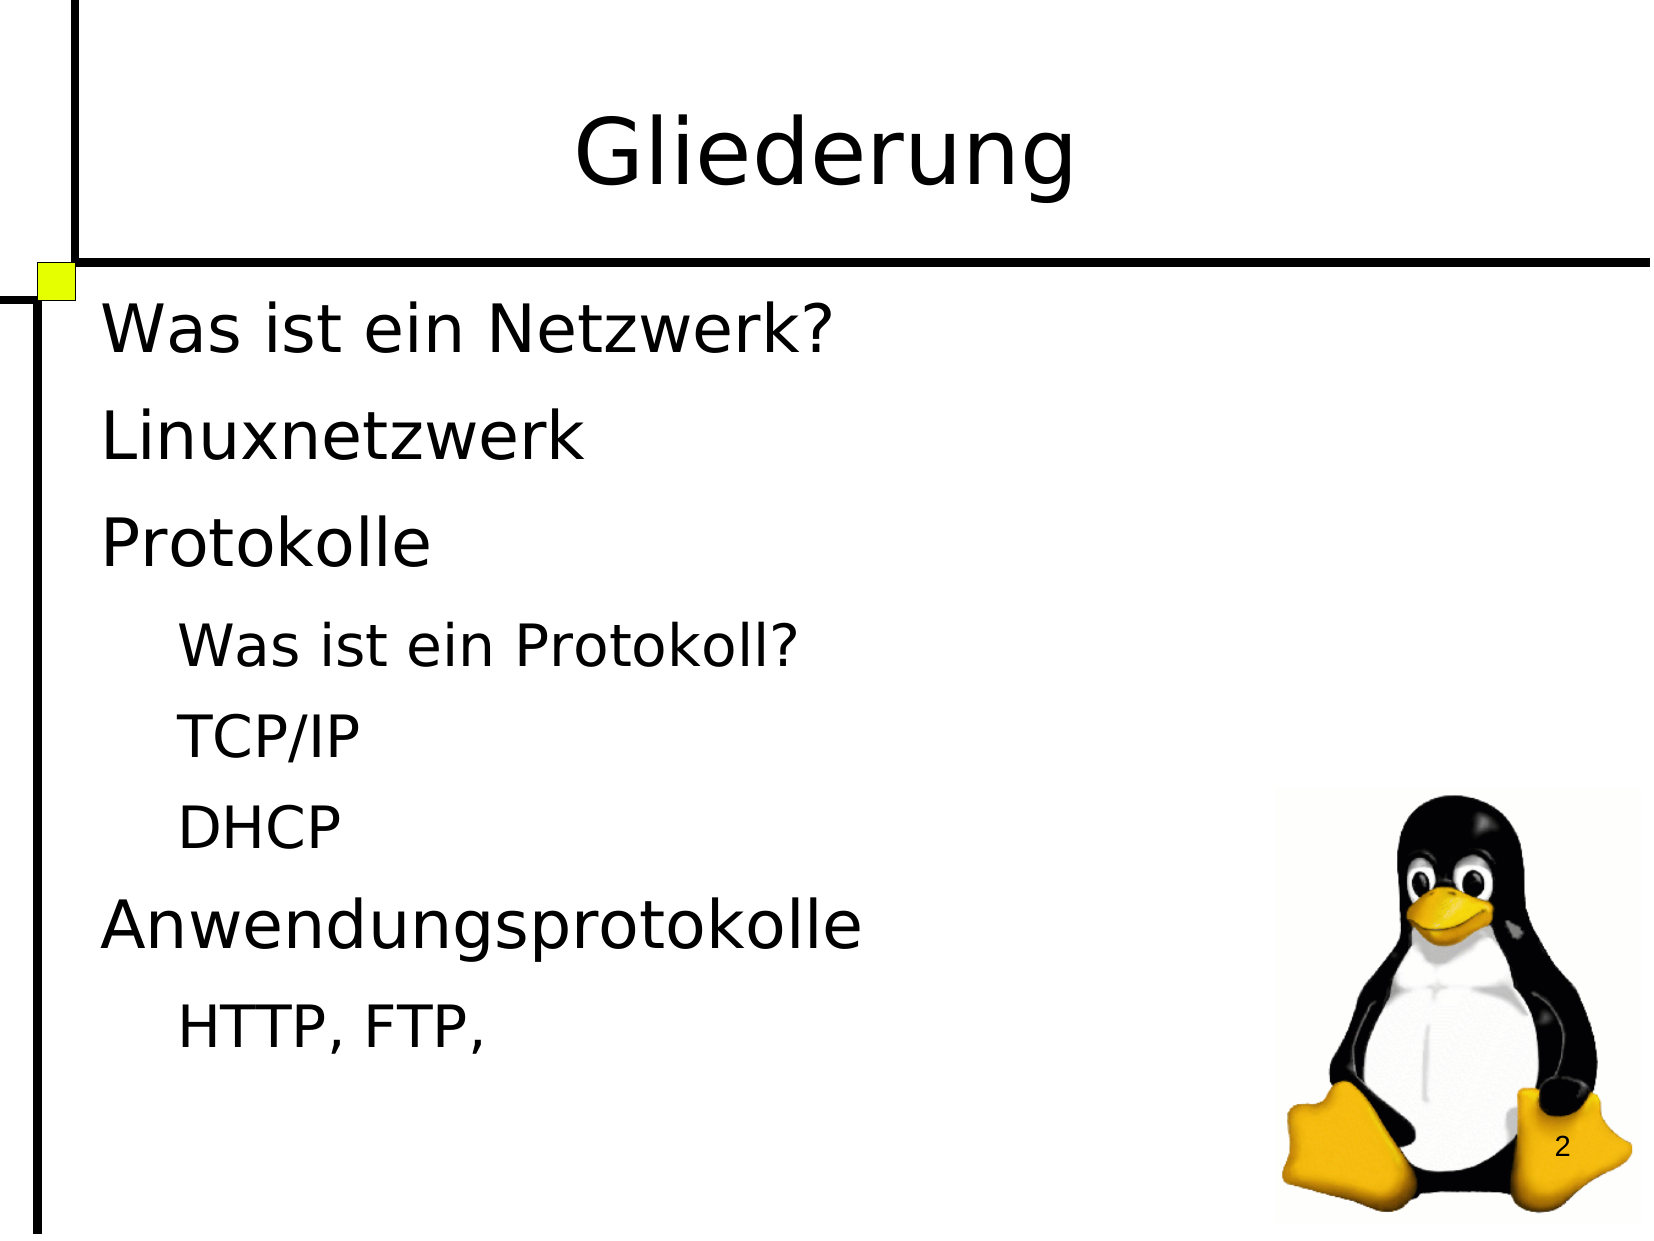

# Gliederung
Was ist ein Netzwerk?
Linuxnetzwerk
Protokolle
Was ist ein Protokoll?
TCP/IP
DHCP
Anwendungsprotokolle
HTTP, FTP,
2